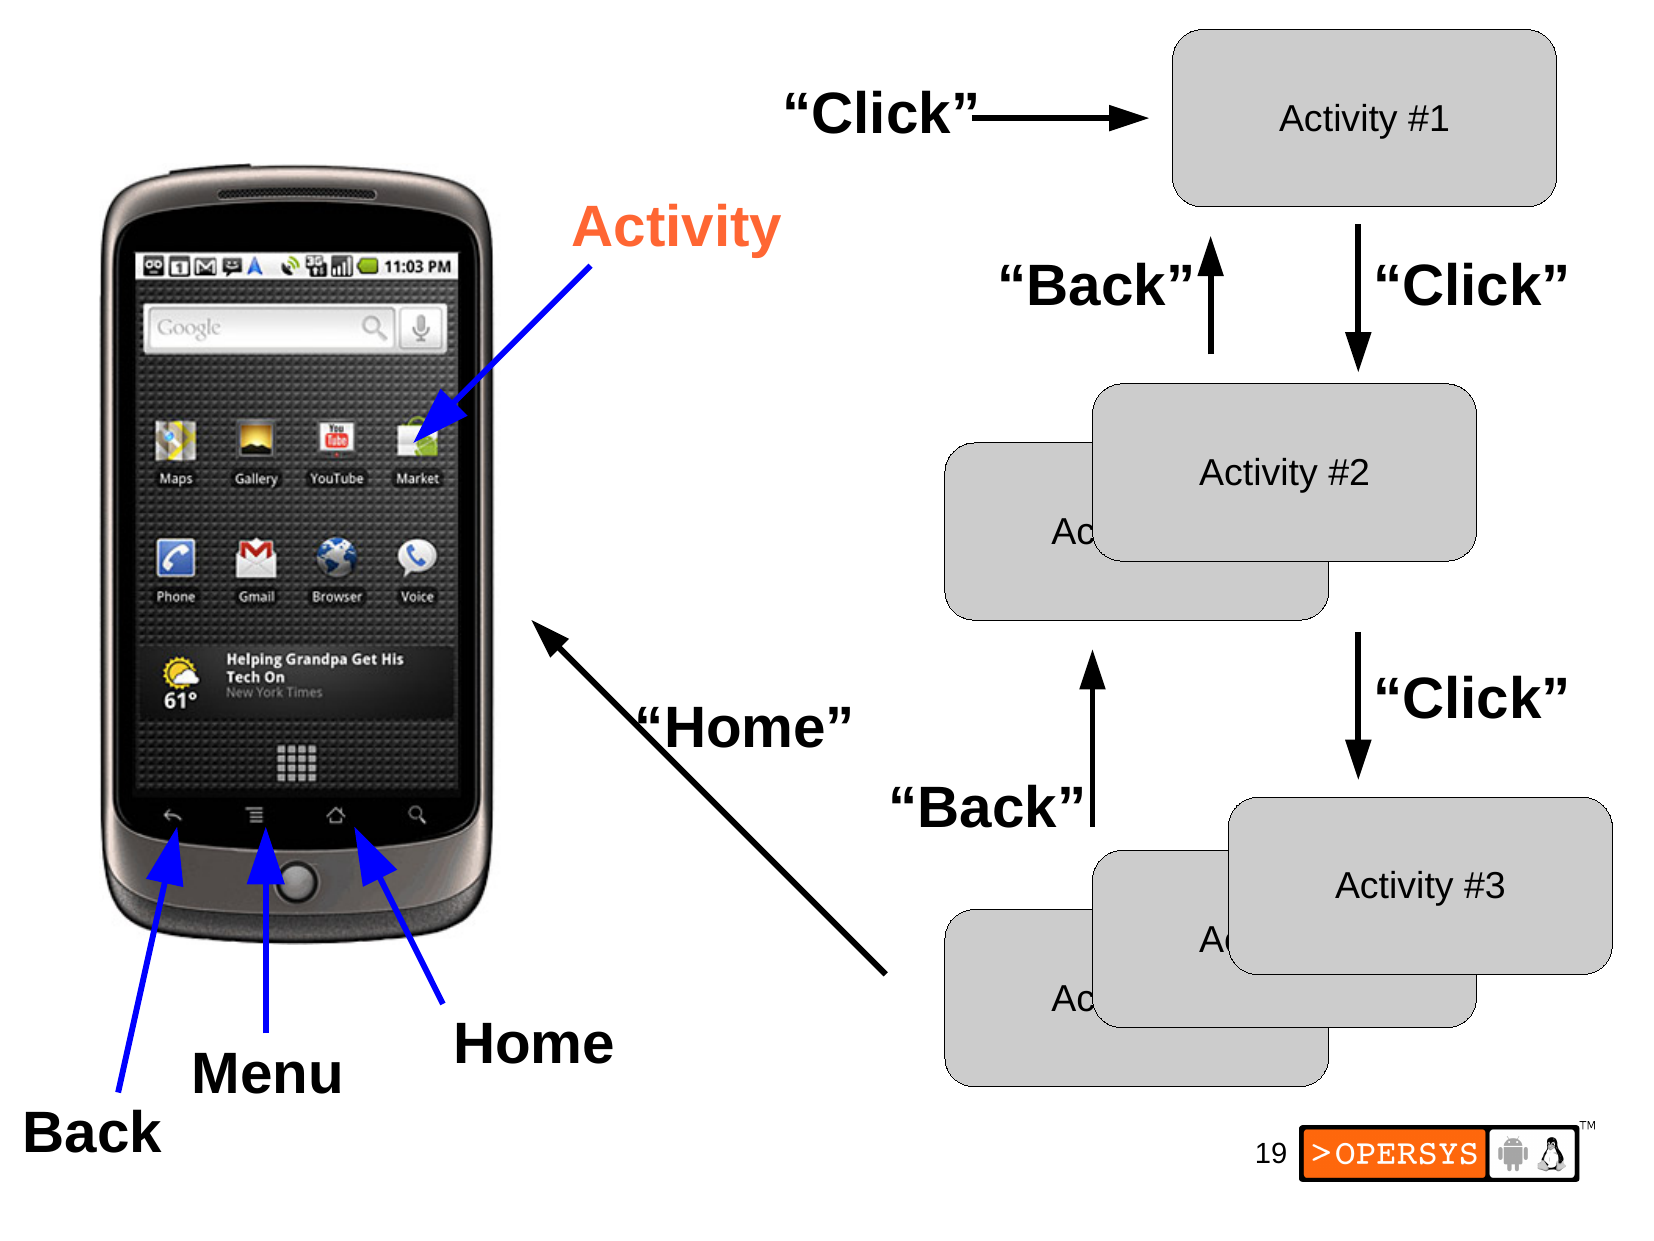

Activity #1
“Click”
Activity
“Back”
“Click”
Activity #2
Activity #1
“Click”
“Home”
“Back”
Activity #3
Activity #2
Activity #1
Home
Menu
Back